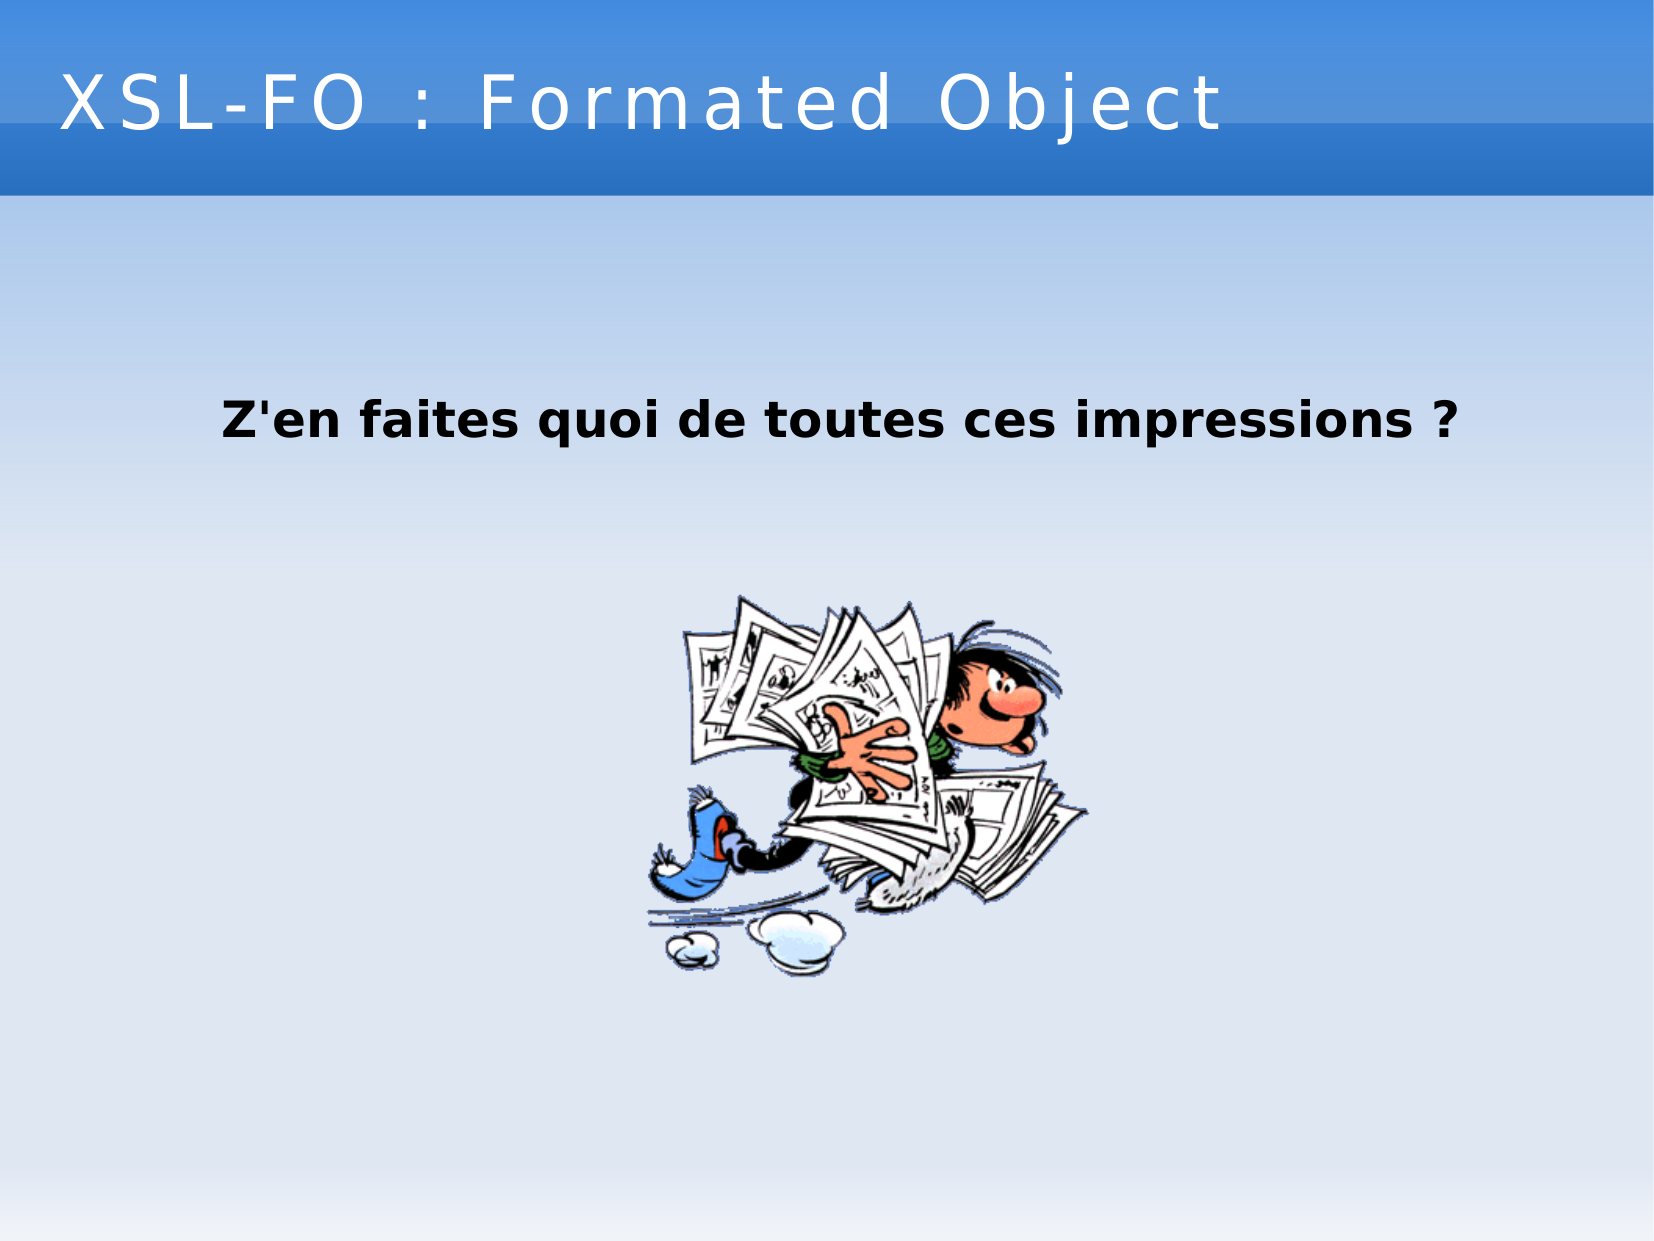

# XSL-FO : Formated Object
Z'en faites quoi de toutes ces impressions ?